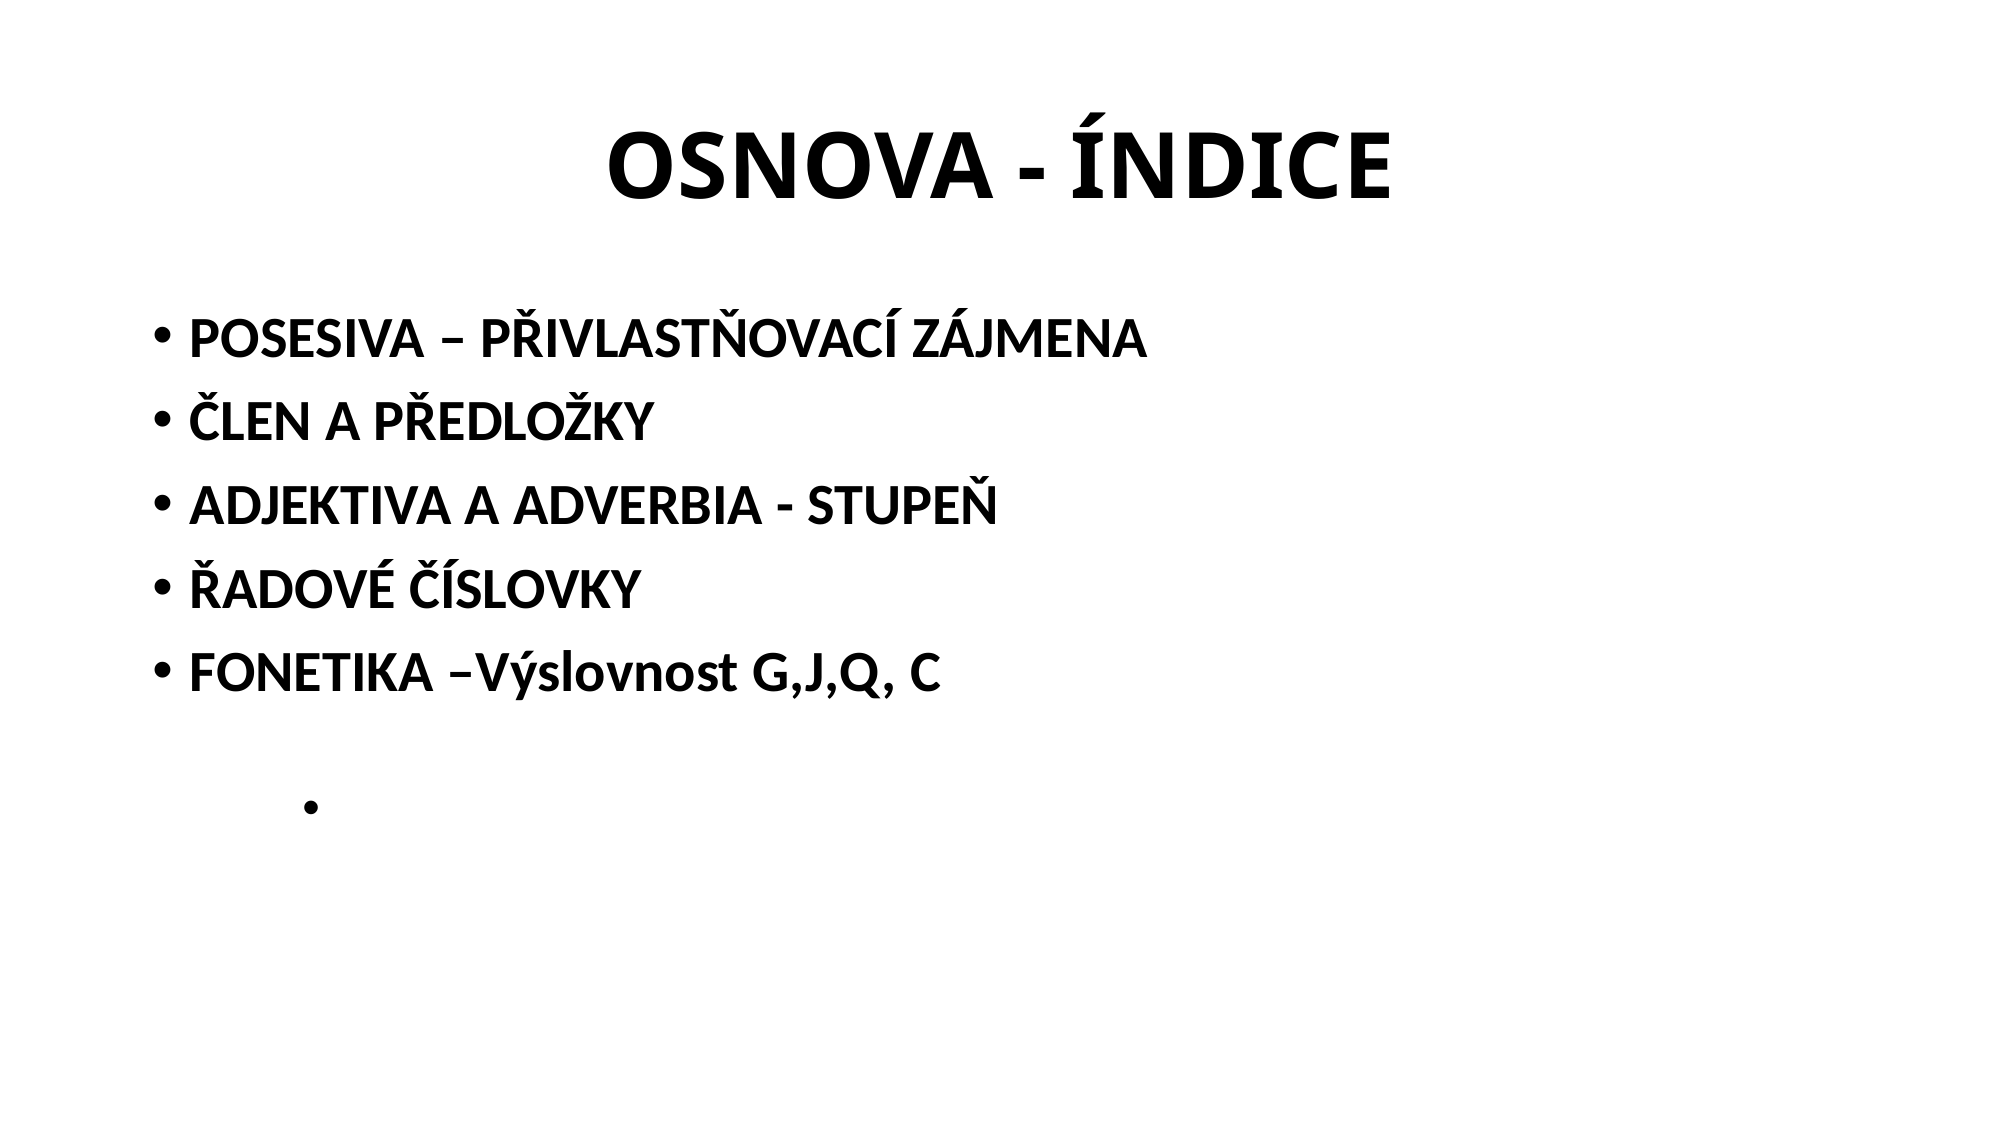

# OSNOVA - ÍNDICE
POSESIVA – PŘIVLASTŇOVACÍ ZÁJMENA
ČLEN A PŘEDLOŽKY
ADJEKTIVA A ADVERBIA - STUPEŇ
ŘADOVÉ ČÍSLOVKY
FONETIKA –Výslovnost G,J,Q, C